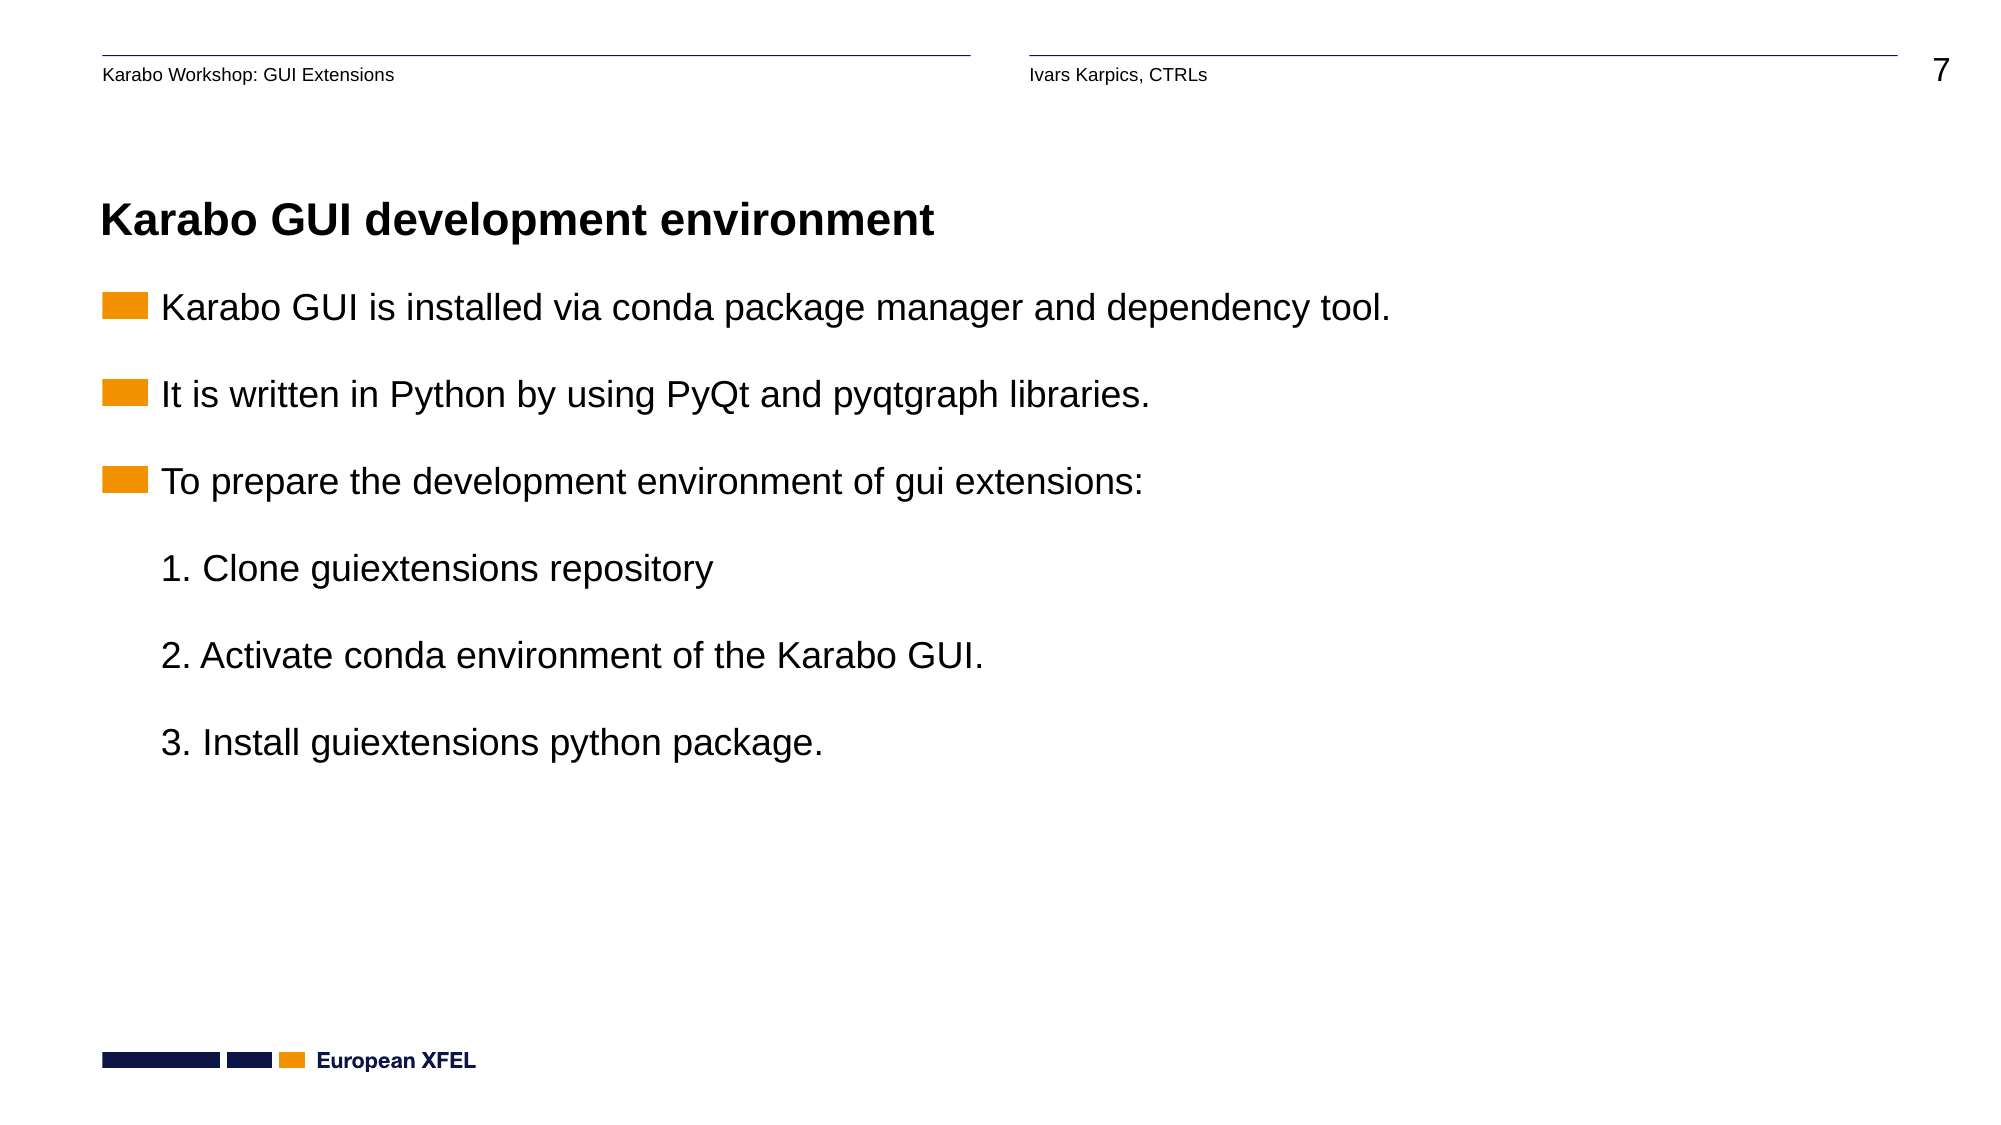

# Karabo GUI development environment
Karabo GUI is installed via conda package manager and dependency tool.
It is written in Python by using PyQt and pyqtgraph libraries.
To prepare the development environment of gui extensions:
1. Clone guiextensions repository
2. Activate conda environment of the Karabo GUI.
3. Install guiextensions python package.